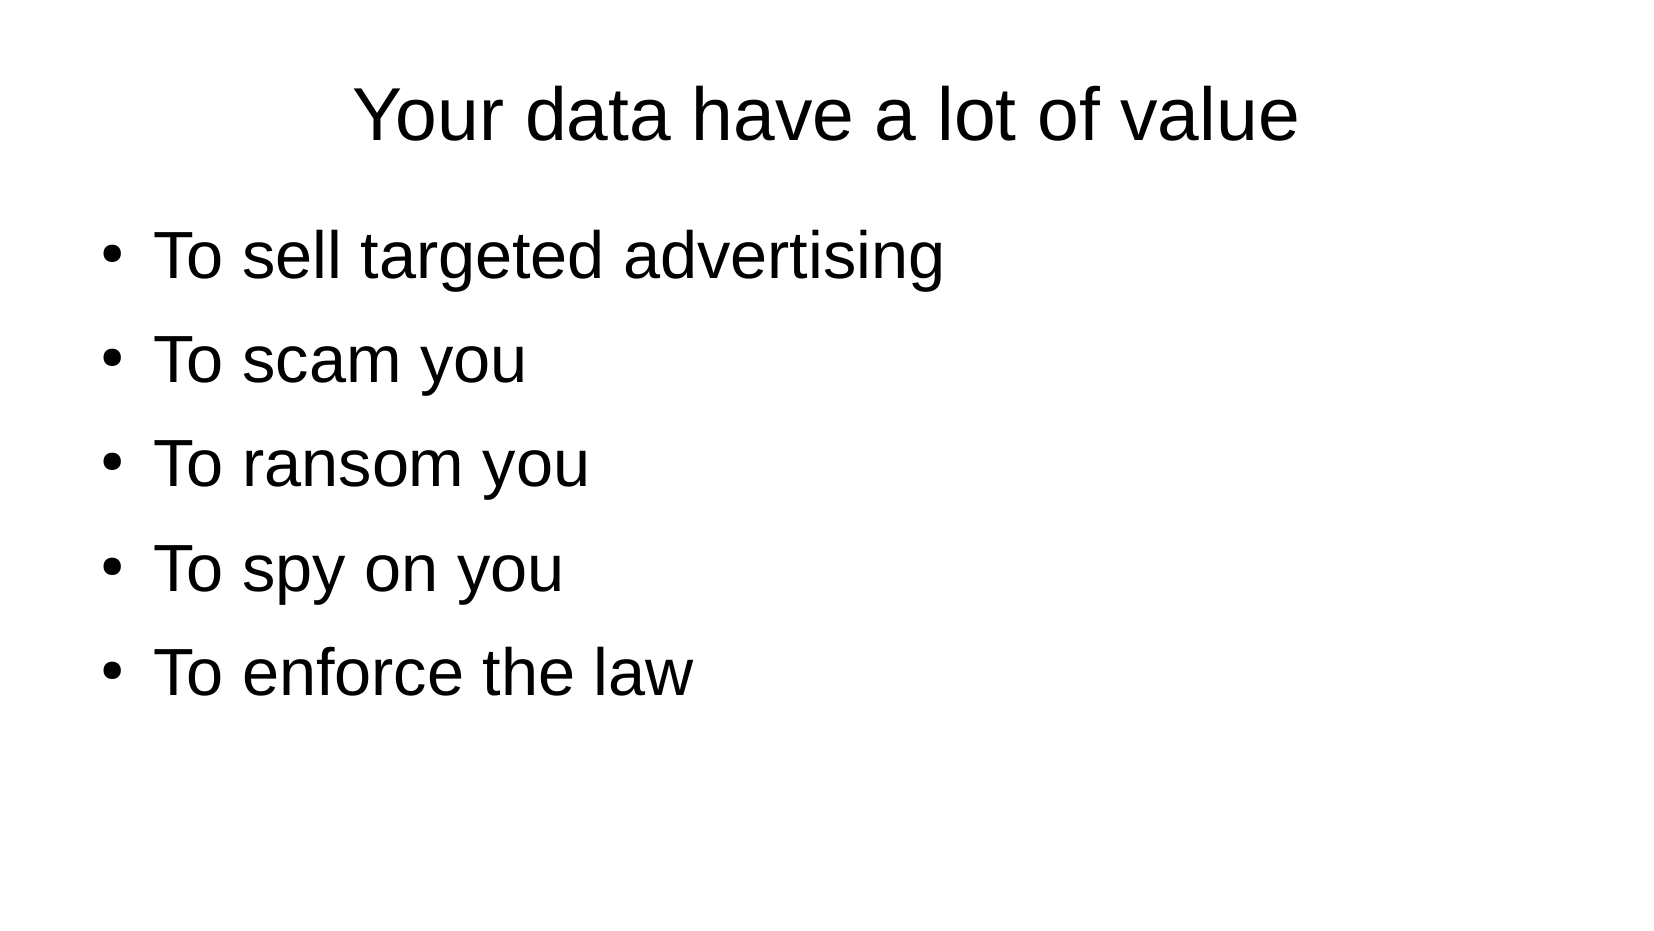

# Your data have a lot of value
To sell targeted advertising
To scam you
To ransom you
To spy on you
To enforce the law